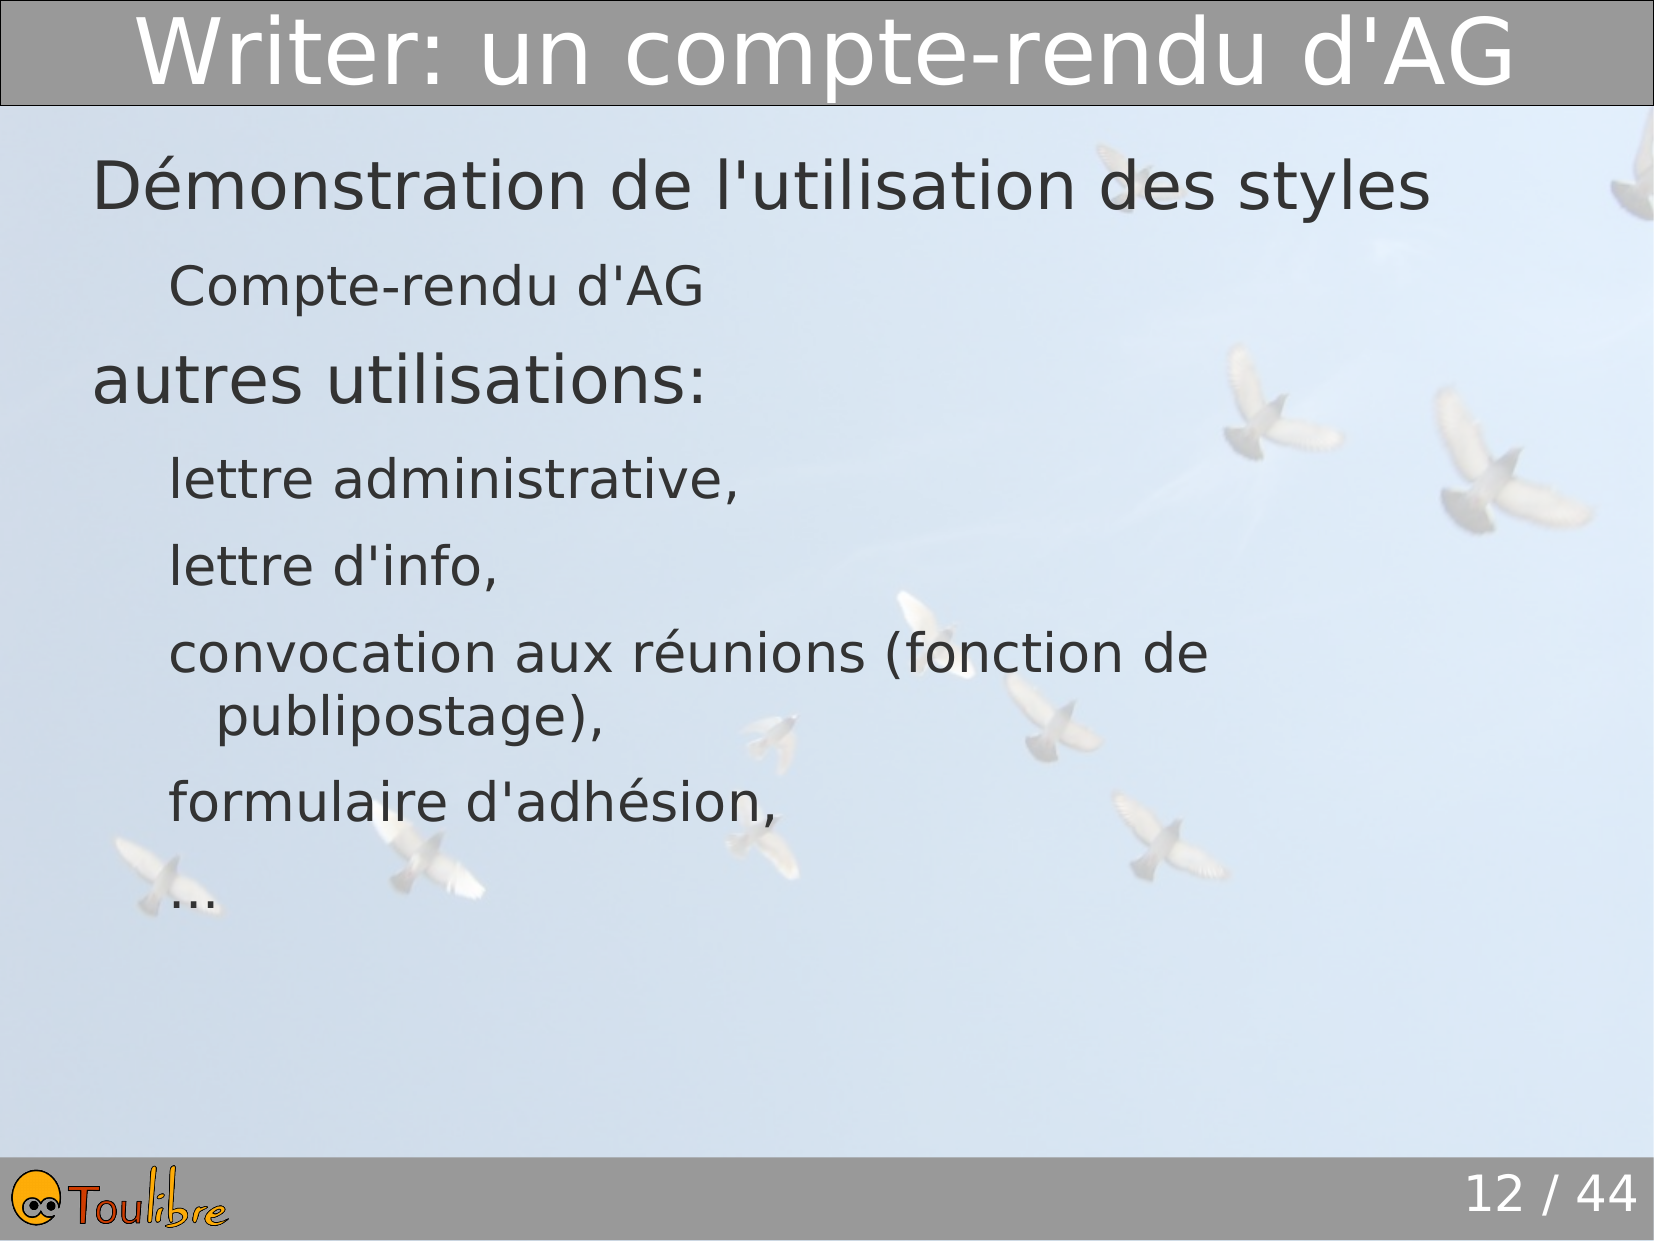

# Writer: un compte-rendu d'AG
Démonstration de l'utilisation des styles
Compte-rendu d'AG
autres utilisations:
lettre administrative,
lettre d'info,
convocation aux réunions (fonction de publipostage),
formulaire d'adhésion,
...